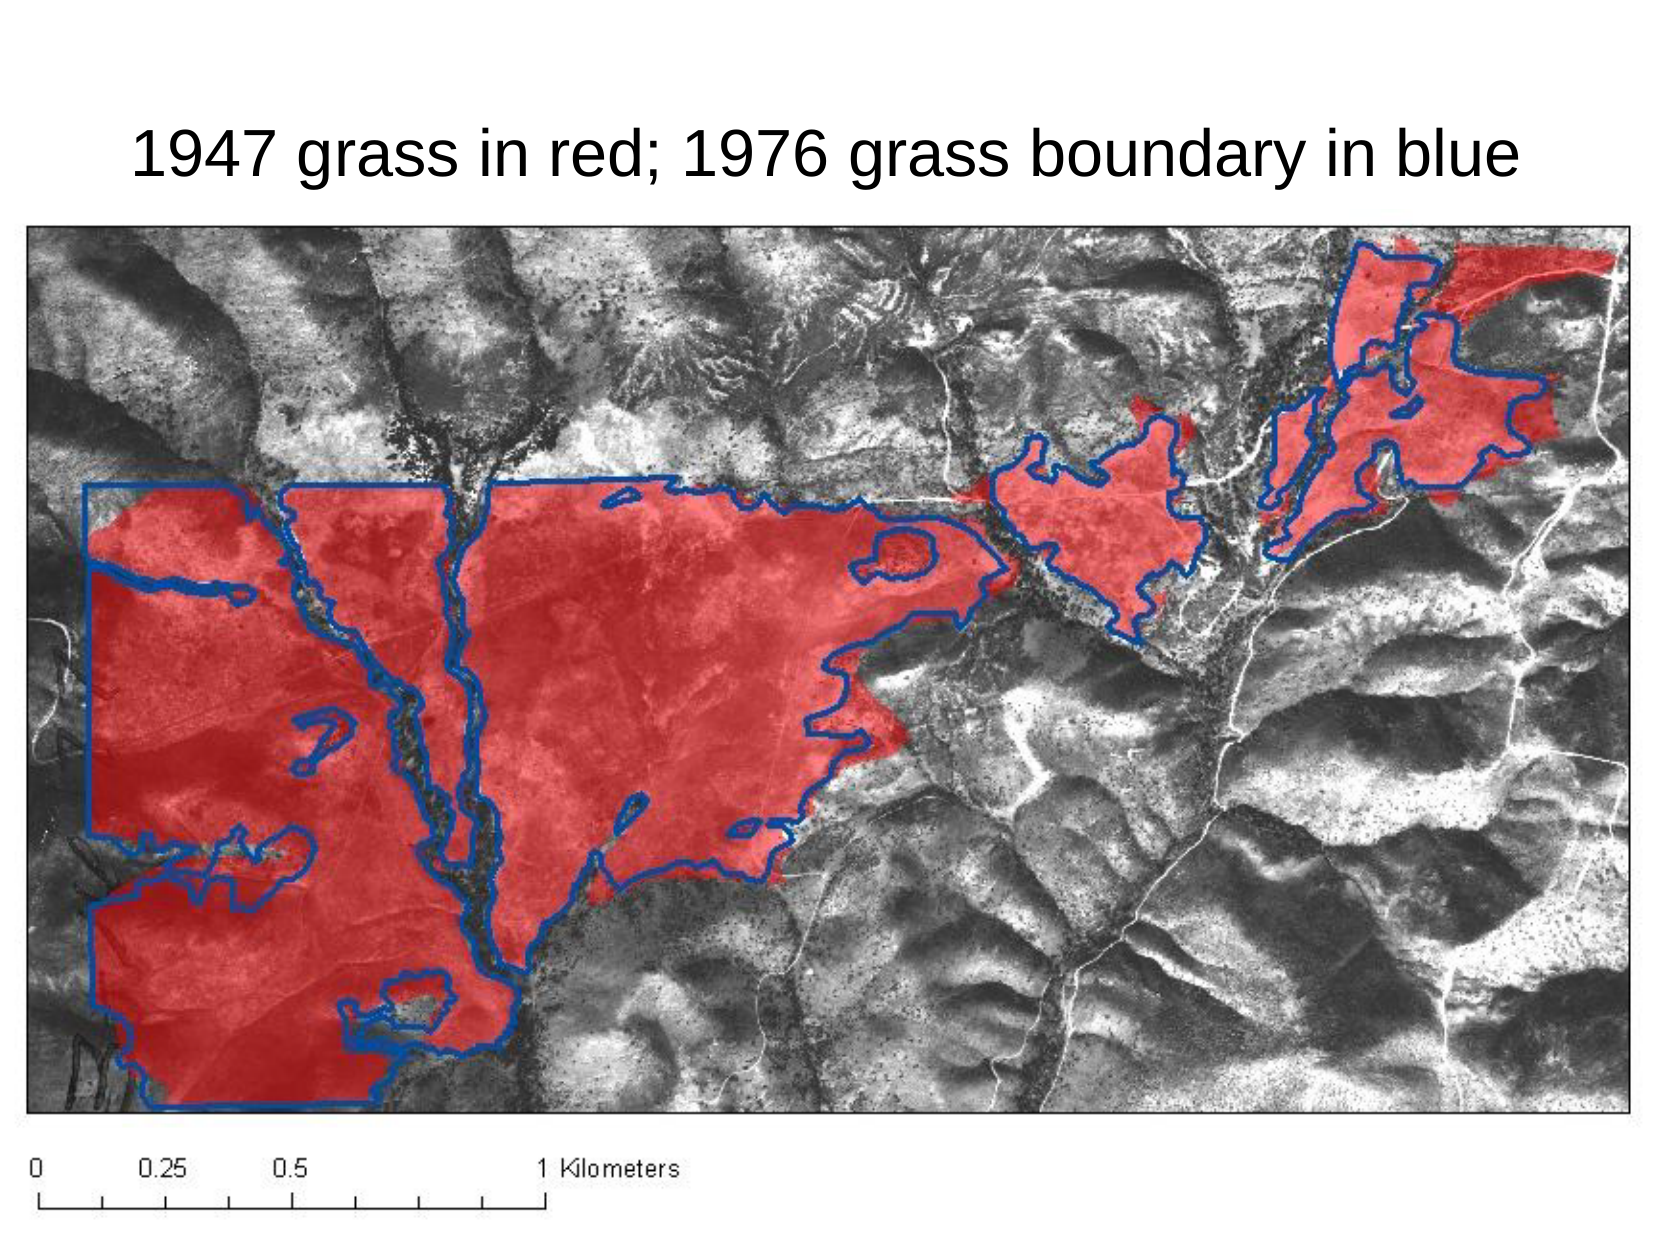

# 1947 grass in red; 1976 grass boundary in blue